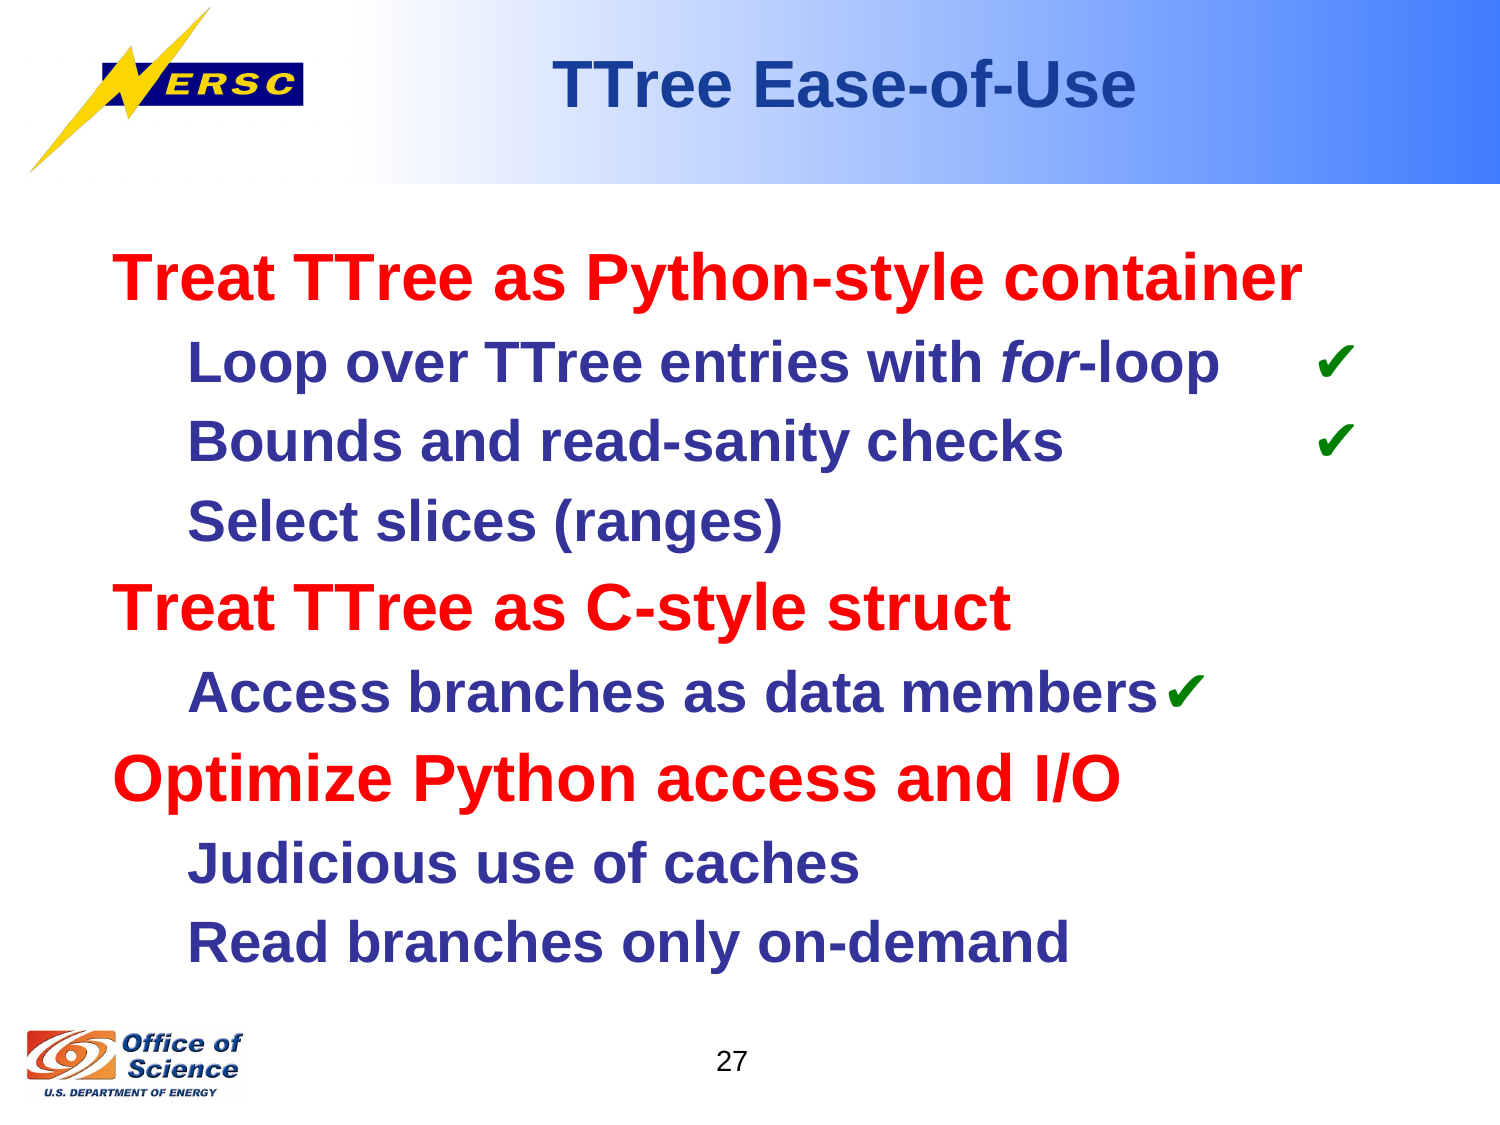

# TTree Ease-of-Use
Treat TTree as Python-style container
Loop over TTree entries with for-loop	✔
Bounds and read-sanity checks		✔
Select slices (ranges)
Treat TTree as C-style struct
Access branches as data members	✔
Optimize Python access and I/O
Judicious use of caches
Read branches only on-demand